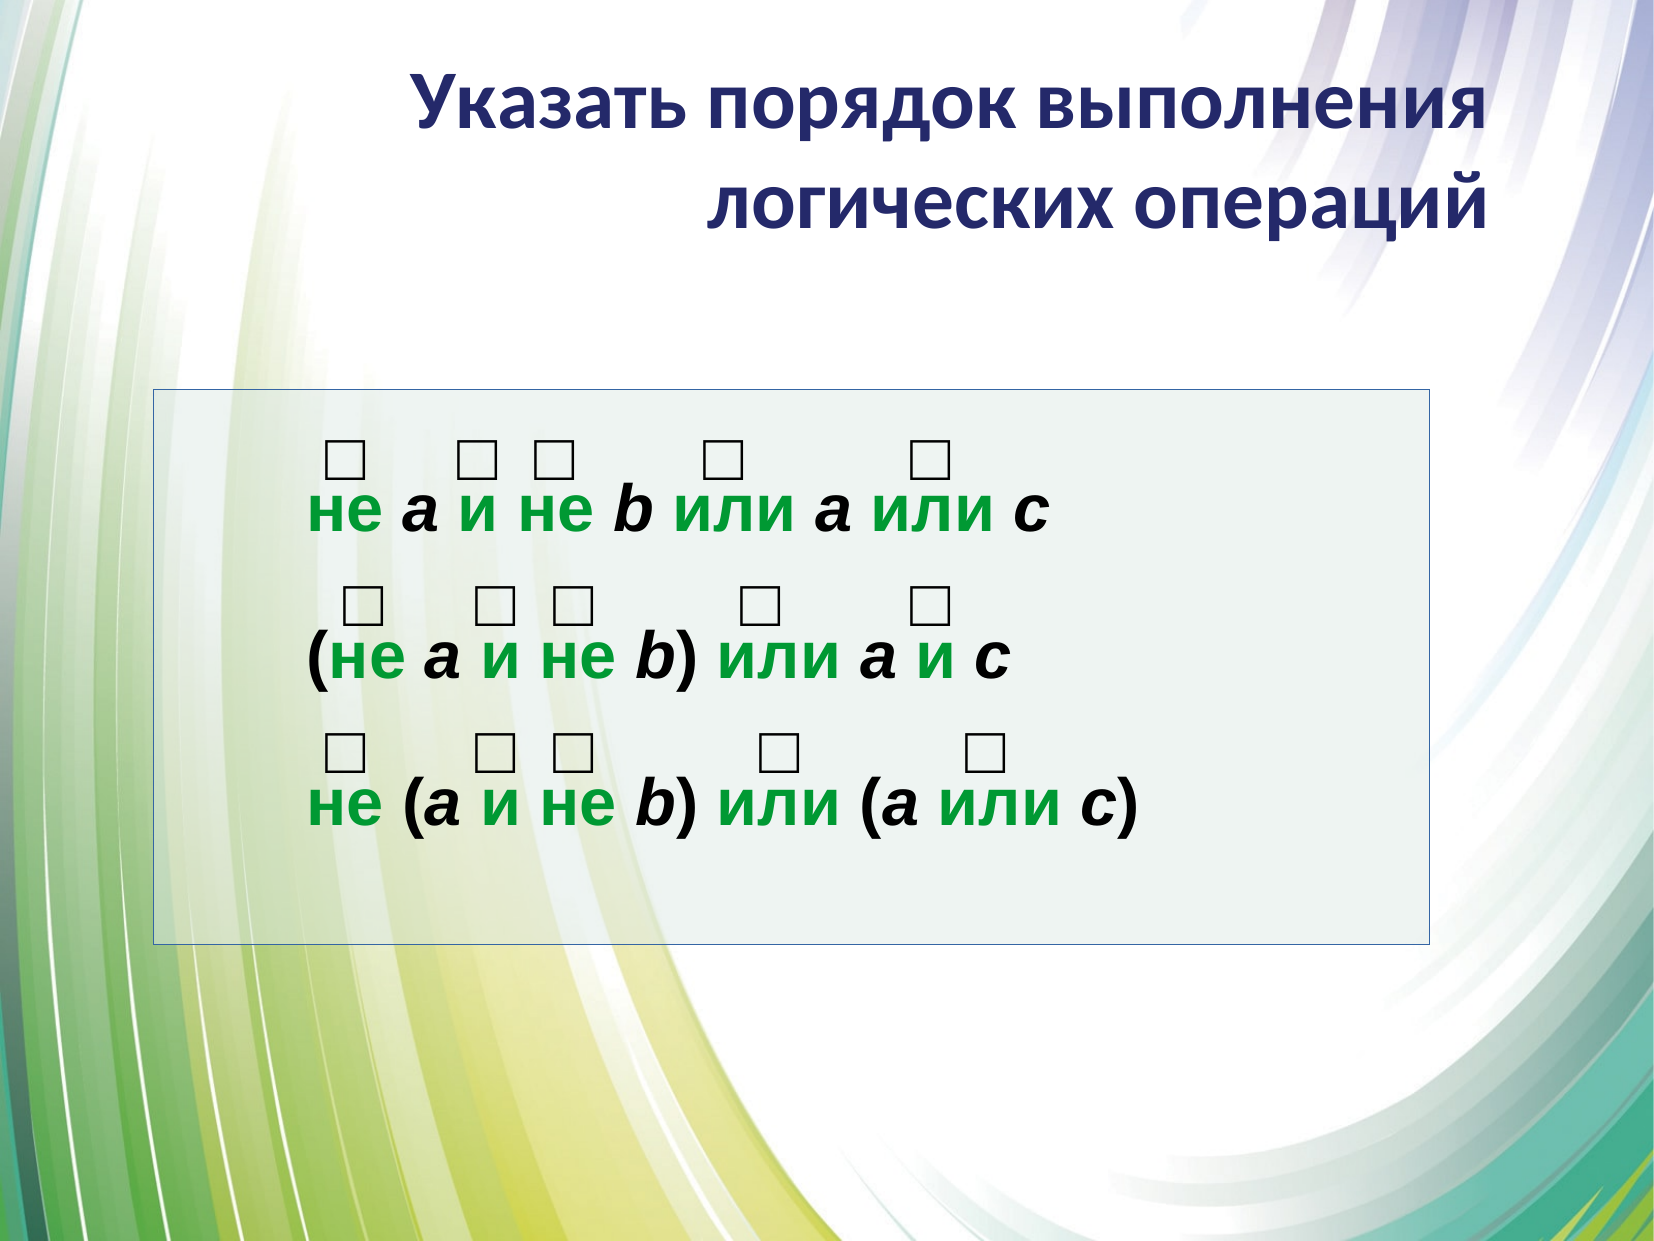

Указать порядок выполнения логических операций
 □ □ □ □ □
не a и не b или a или c
 □ □ □ □ □
(не a и не b) или a и c
 □ □ □ □ □
не (a и не b) или (a или с)